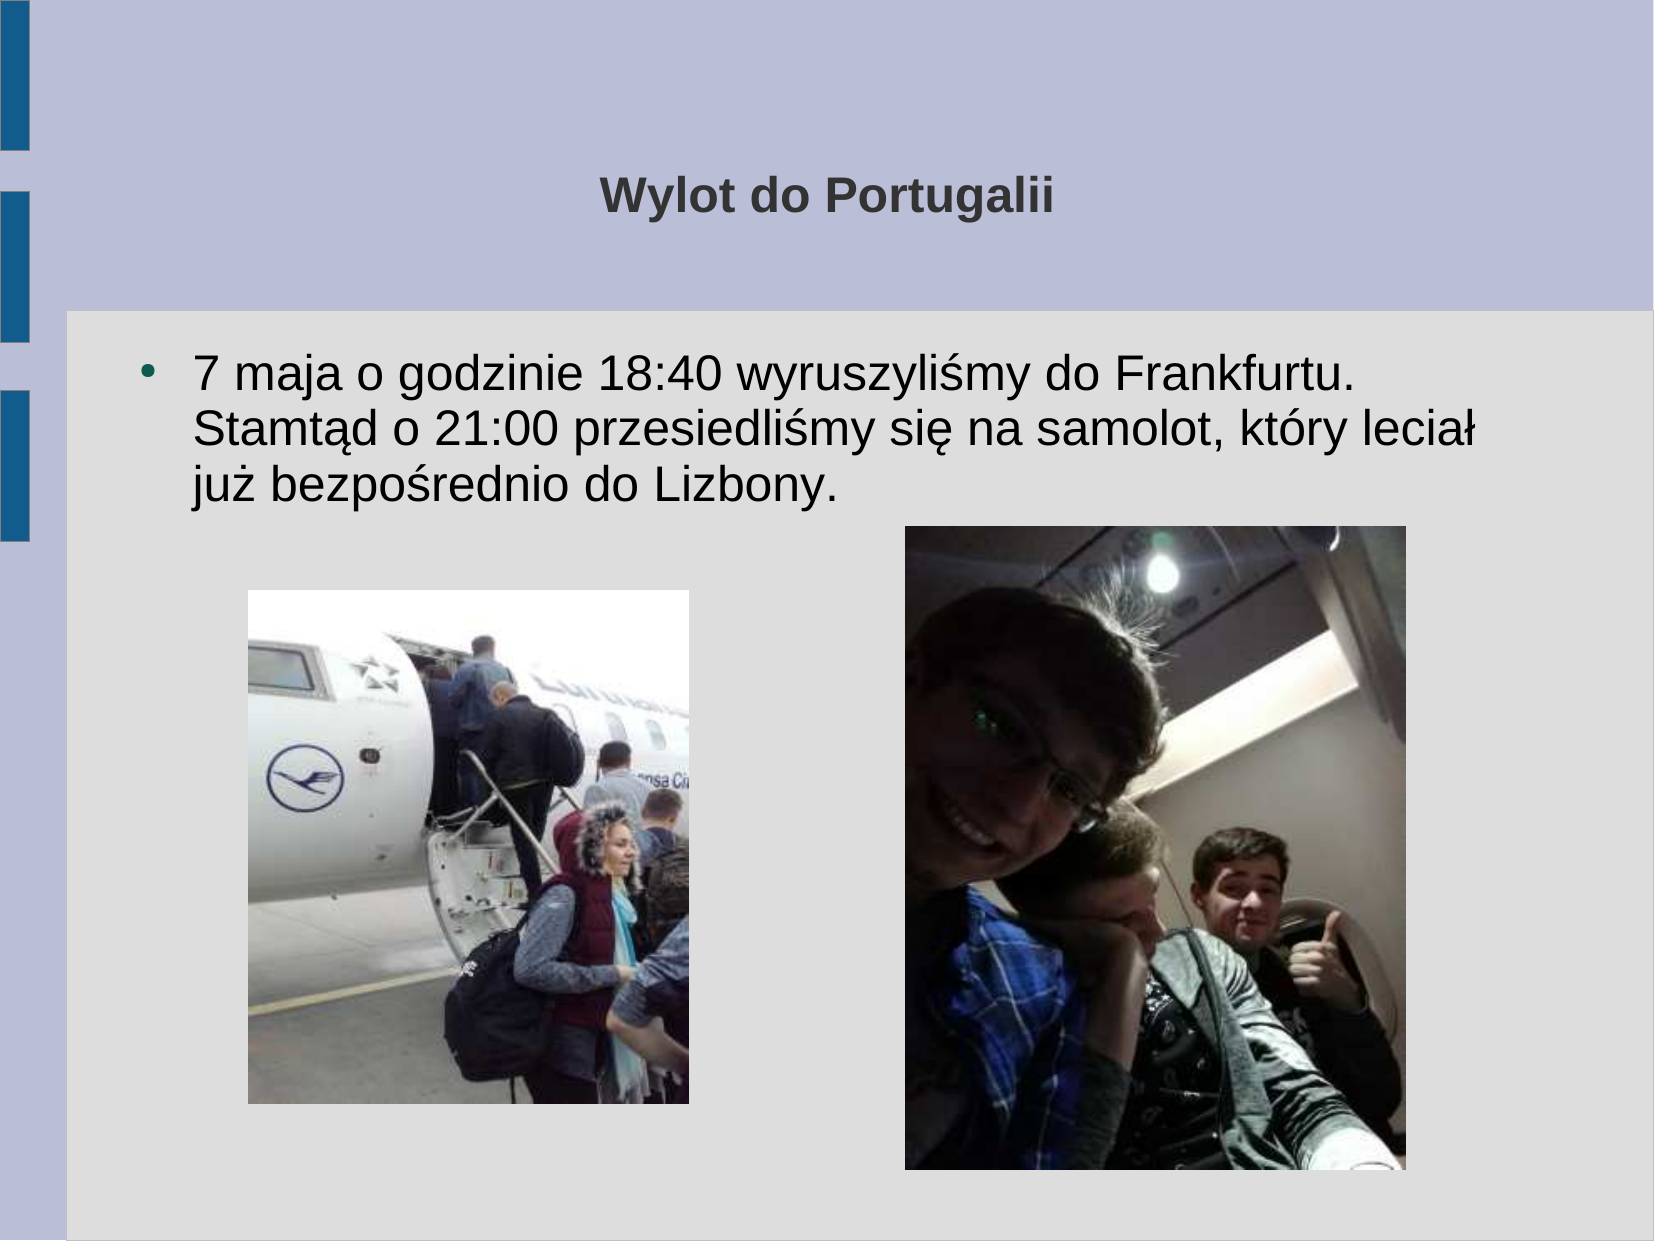

# Wylot do Portugalii
7 maja o godzinie 18:40 wyruszyliśmy do Frankfurtu. Stamtąd o 21:00 przesiedliśmy się na samolot, który leciał już bezpośrednio do Lizbony.